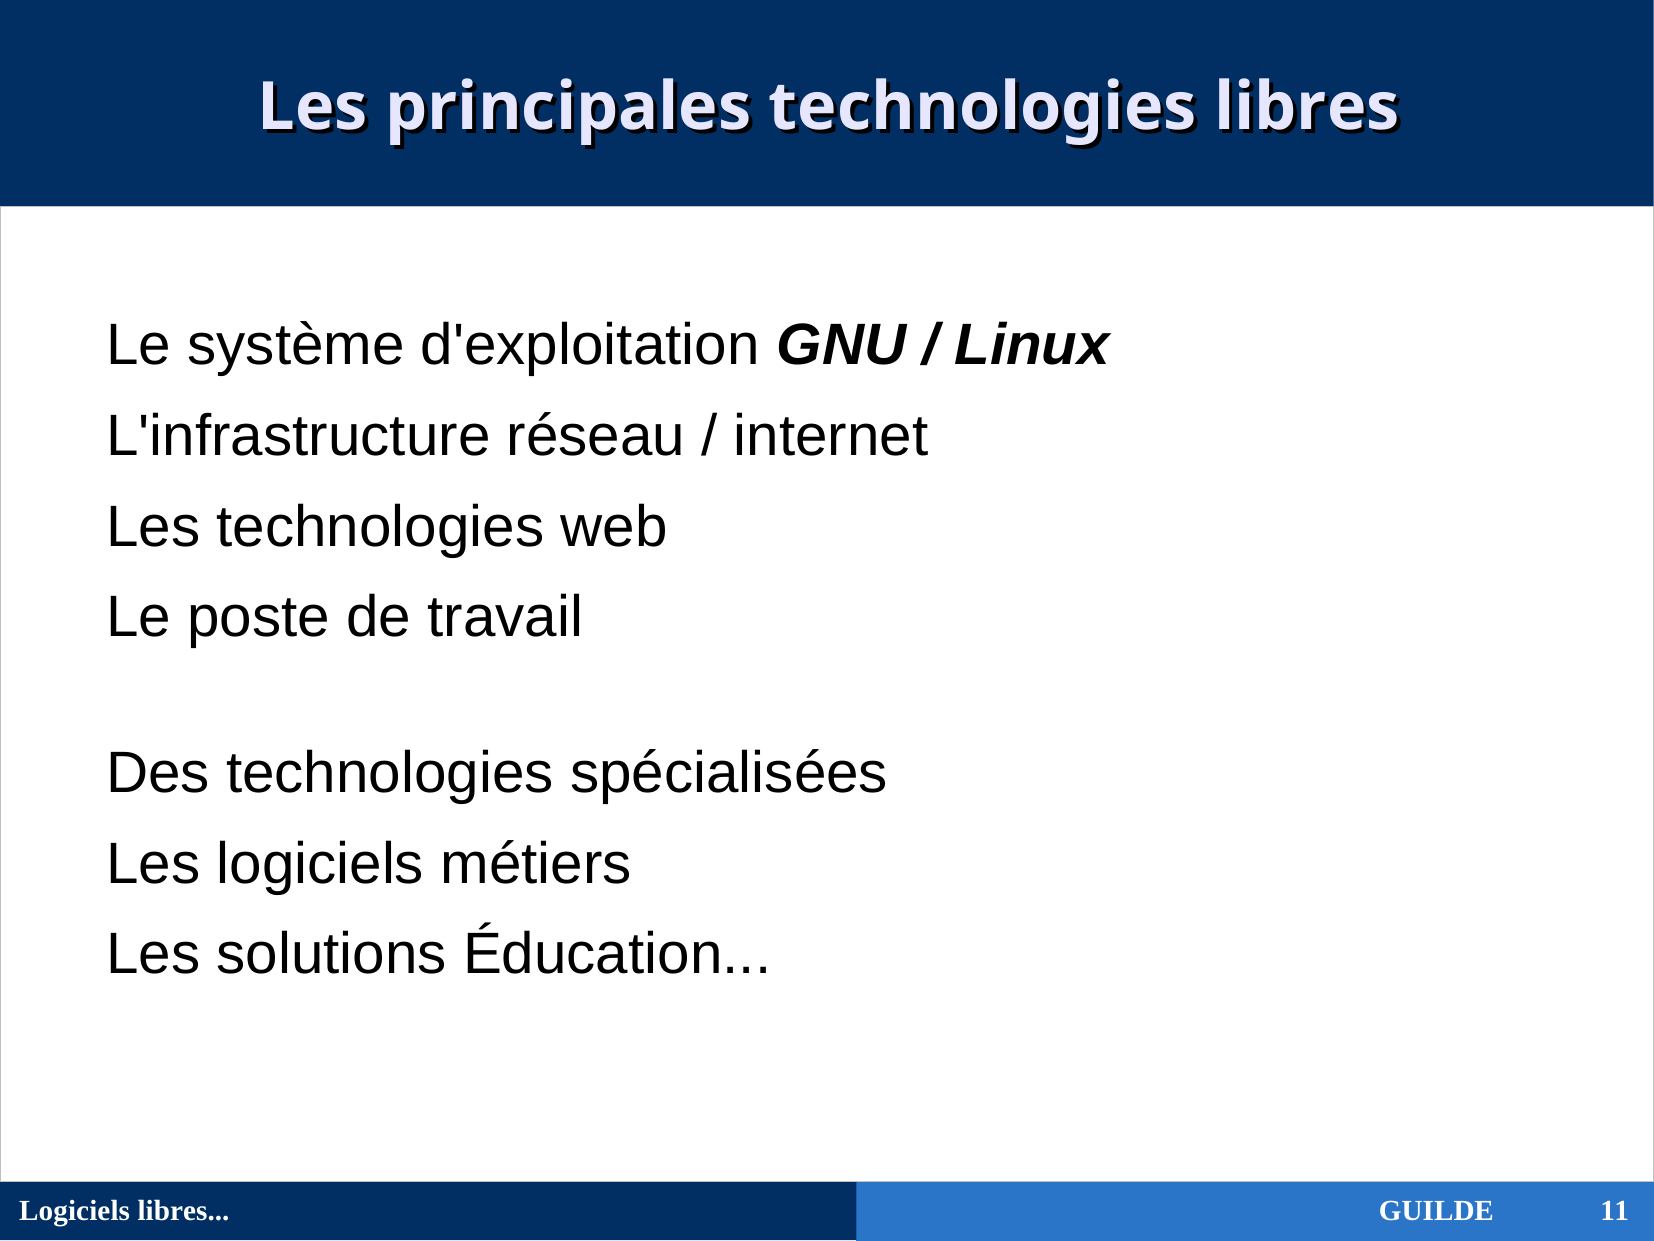

# Les principales technologies libres
Le système d'exploitation GNU / Linux
L'infrastructure réseau / internet
Les technologies web
Le poste de travail
Des technologies spécialisées
Les logiciels métiers
Les solutions Éducation...
11